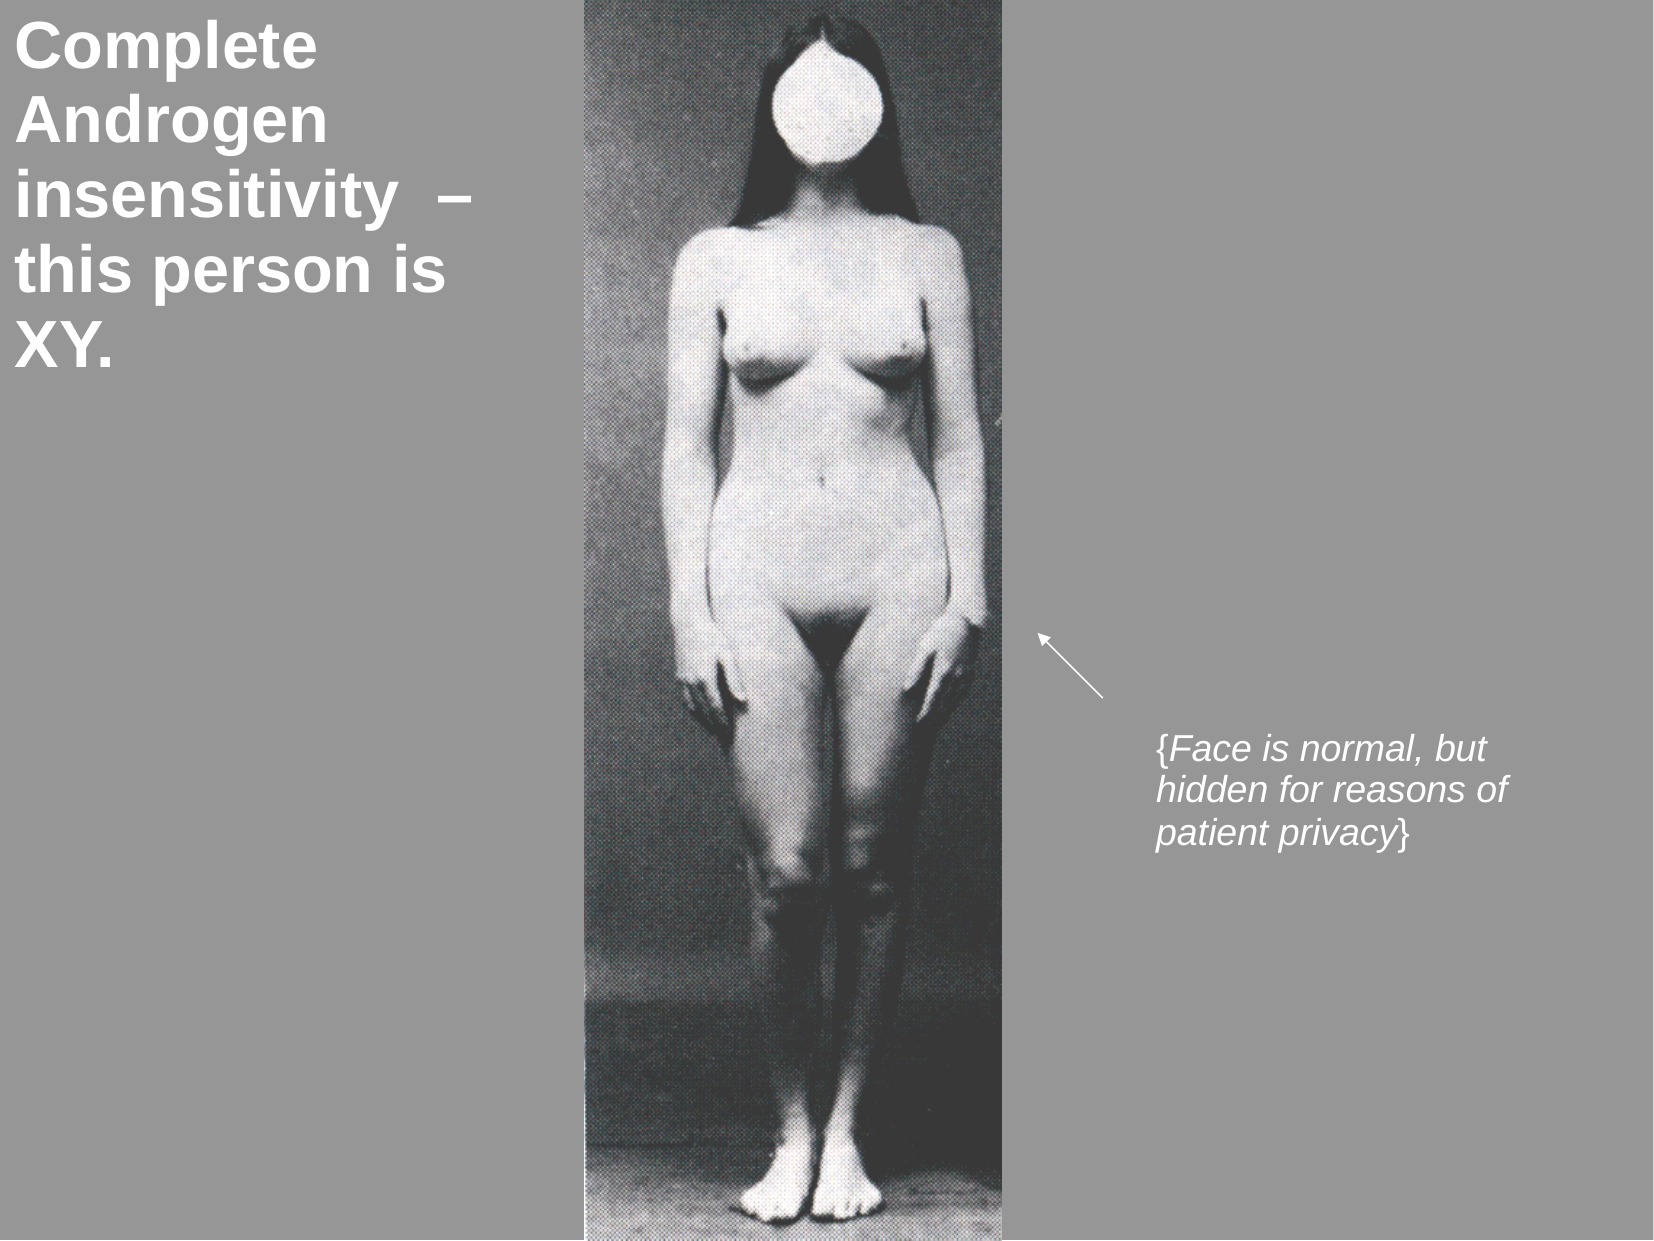

Complete Androgen insensitivity – this person is XY.
{Face is normal, but hidden for reasons of patient privacy}